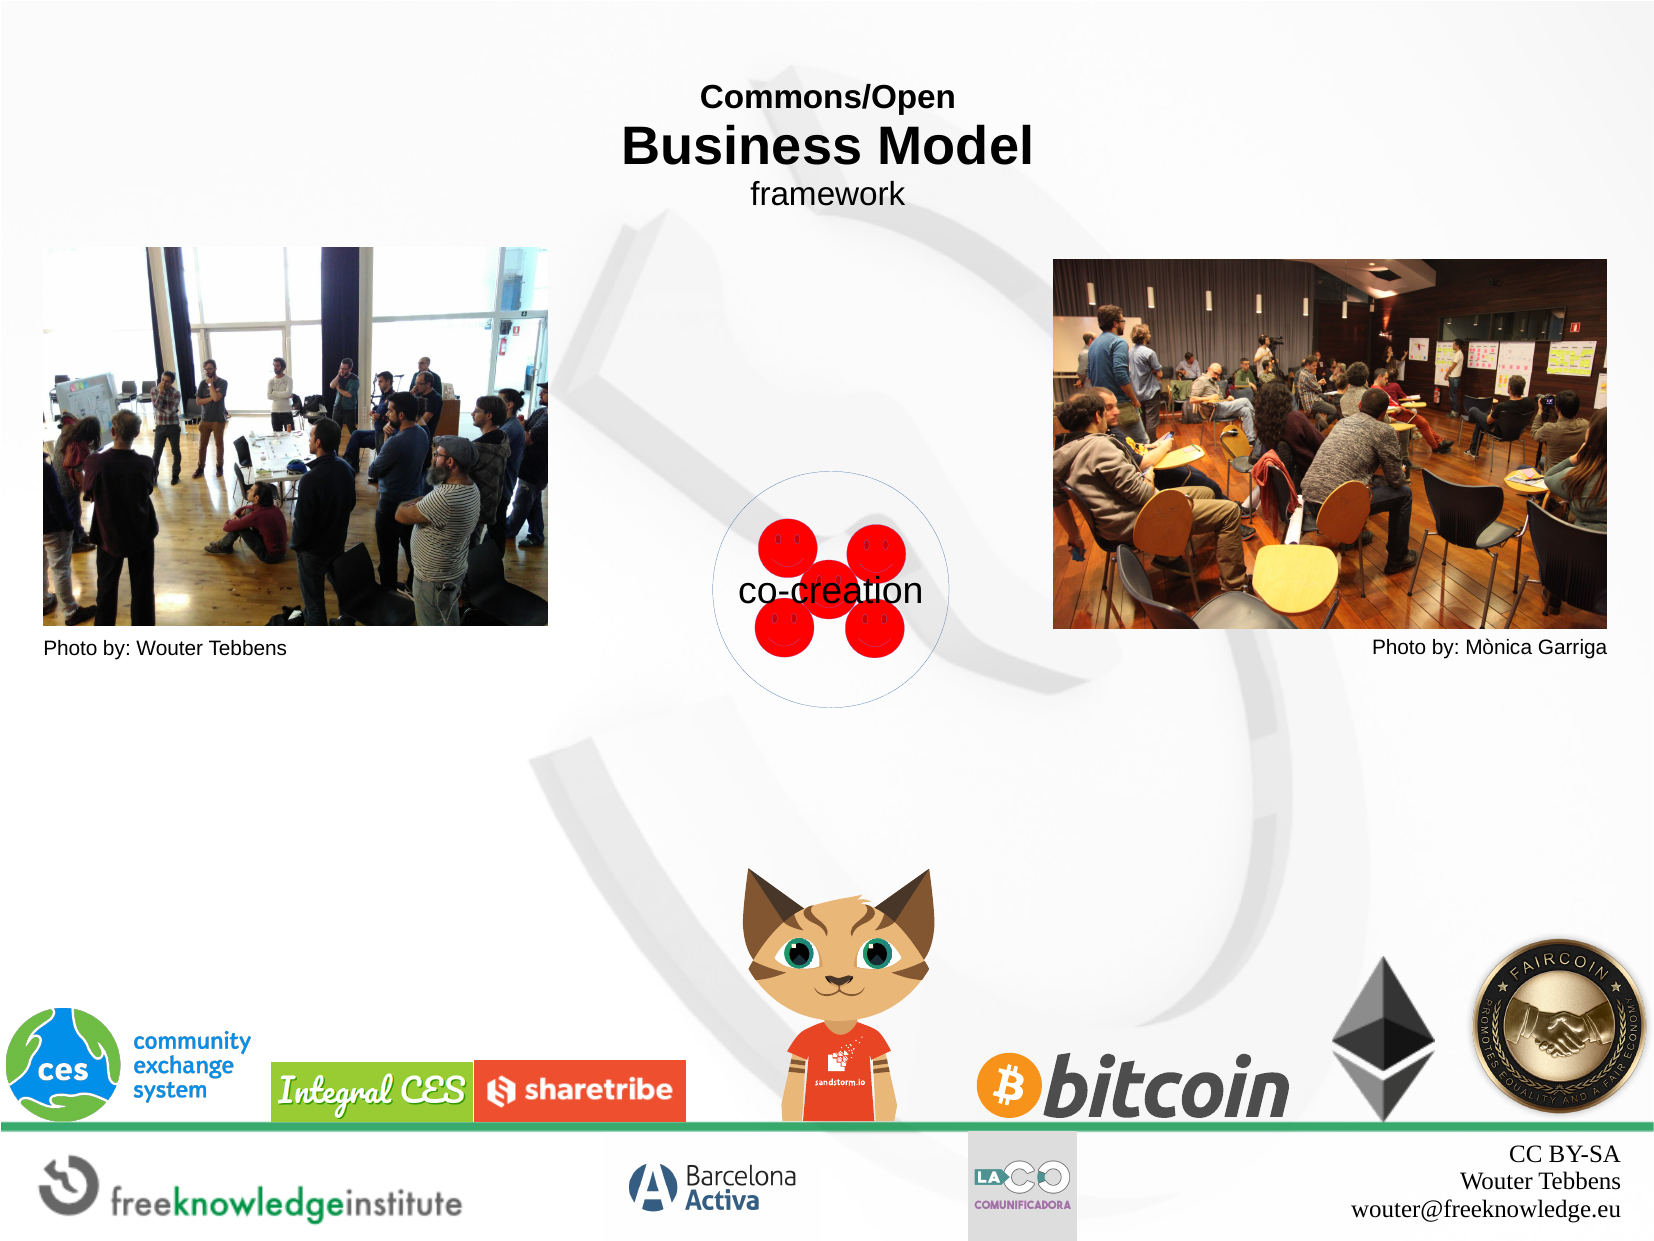

Commons/Open
Business Model
framework
Photo by: Mònica Garriga
Photo by: Wouter Tebbens